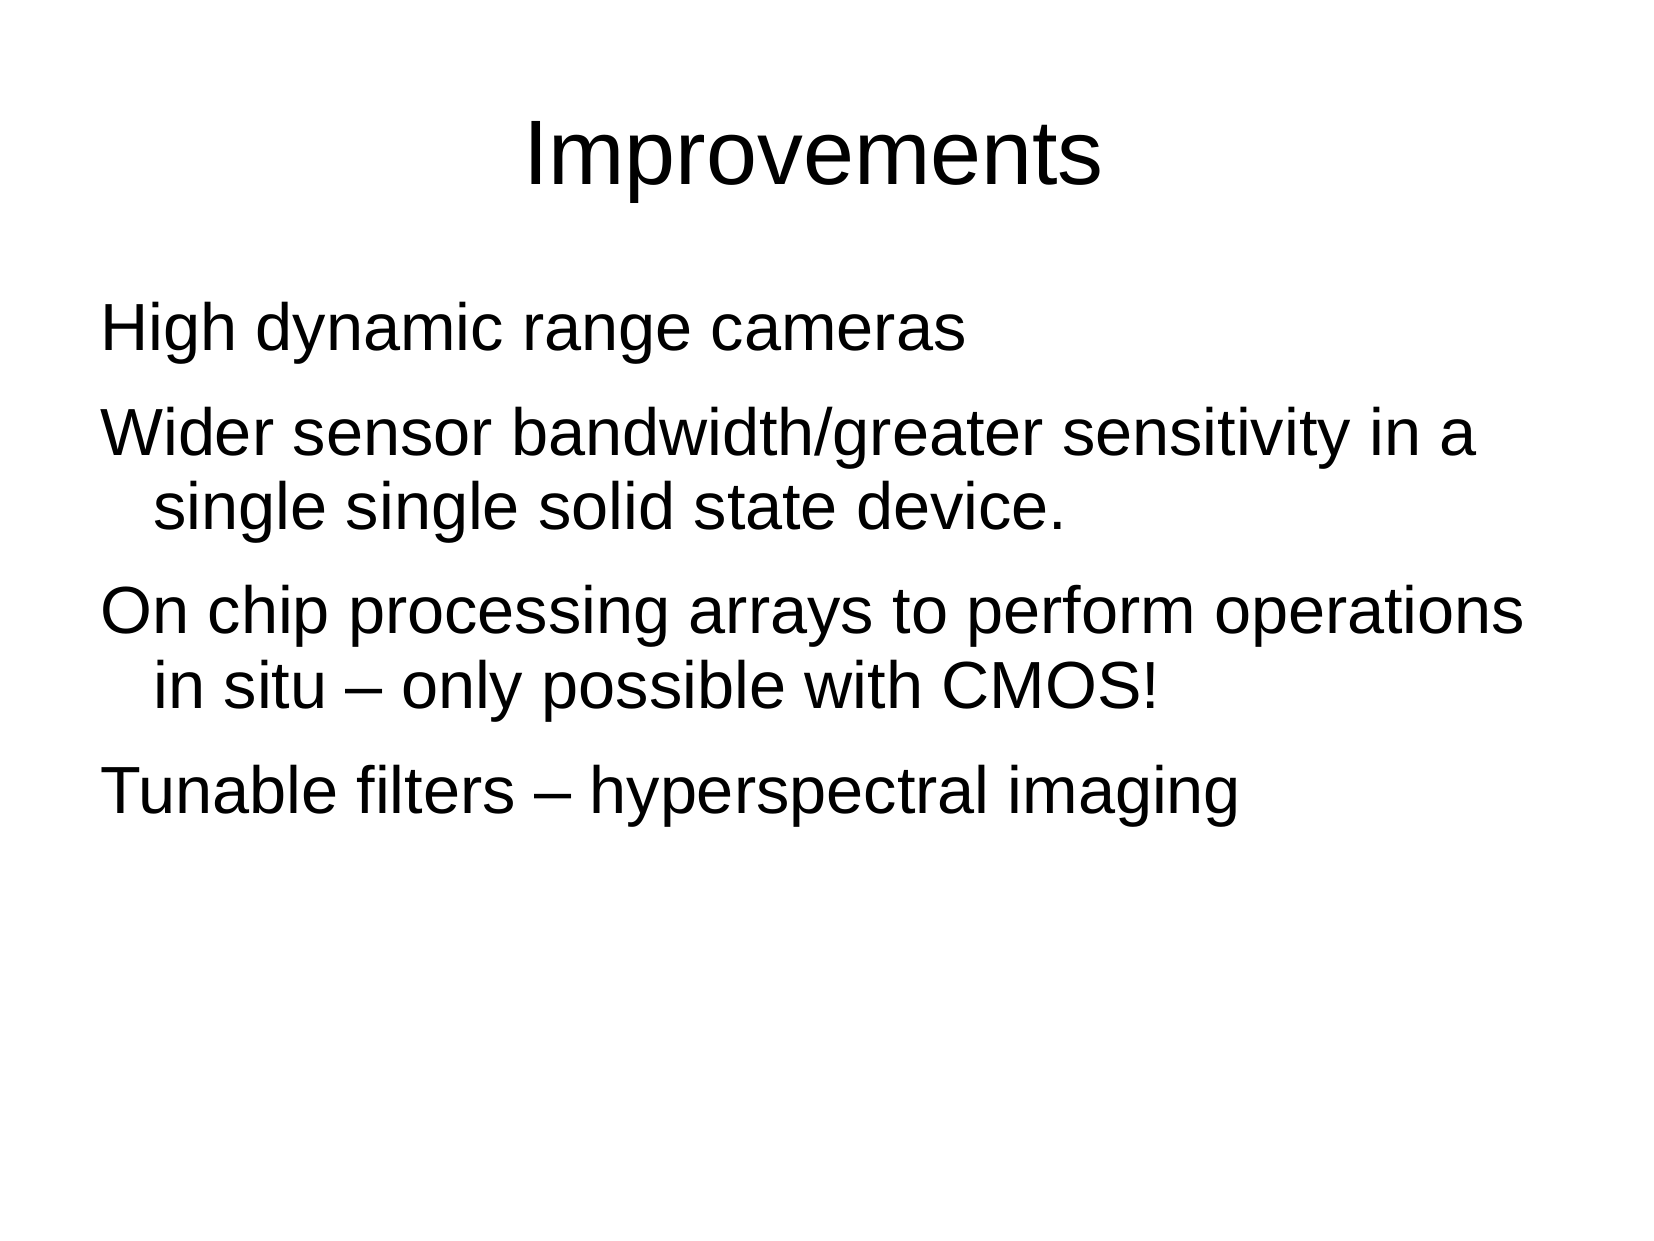

# Improvements
High dynamic range cameras
Wider sensor bandwidth/greater sensitivity in a single single solid state device.
On chip processing arrays to perform operations in situ – only possible with CMOS!
Tunable filters – hyperspectral imaging